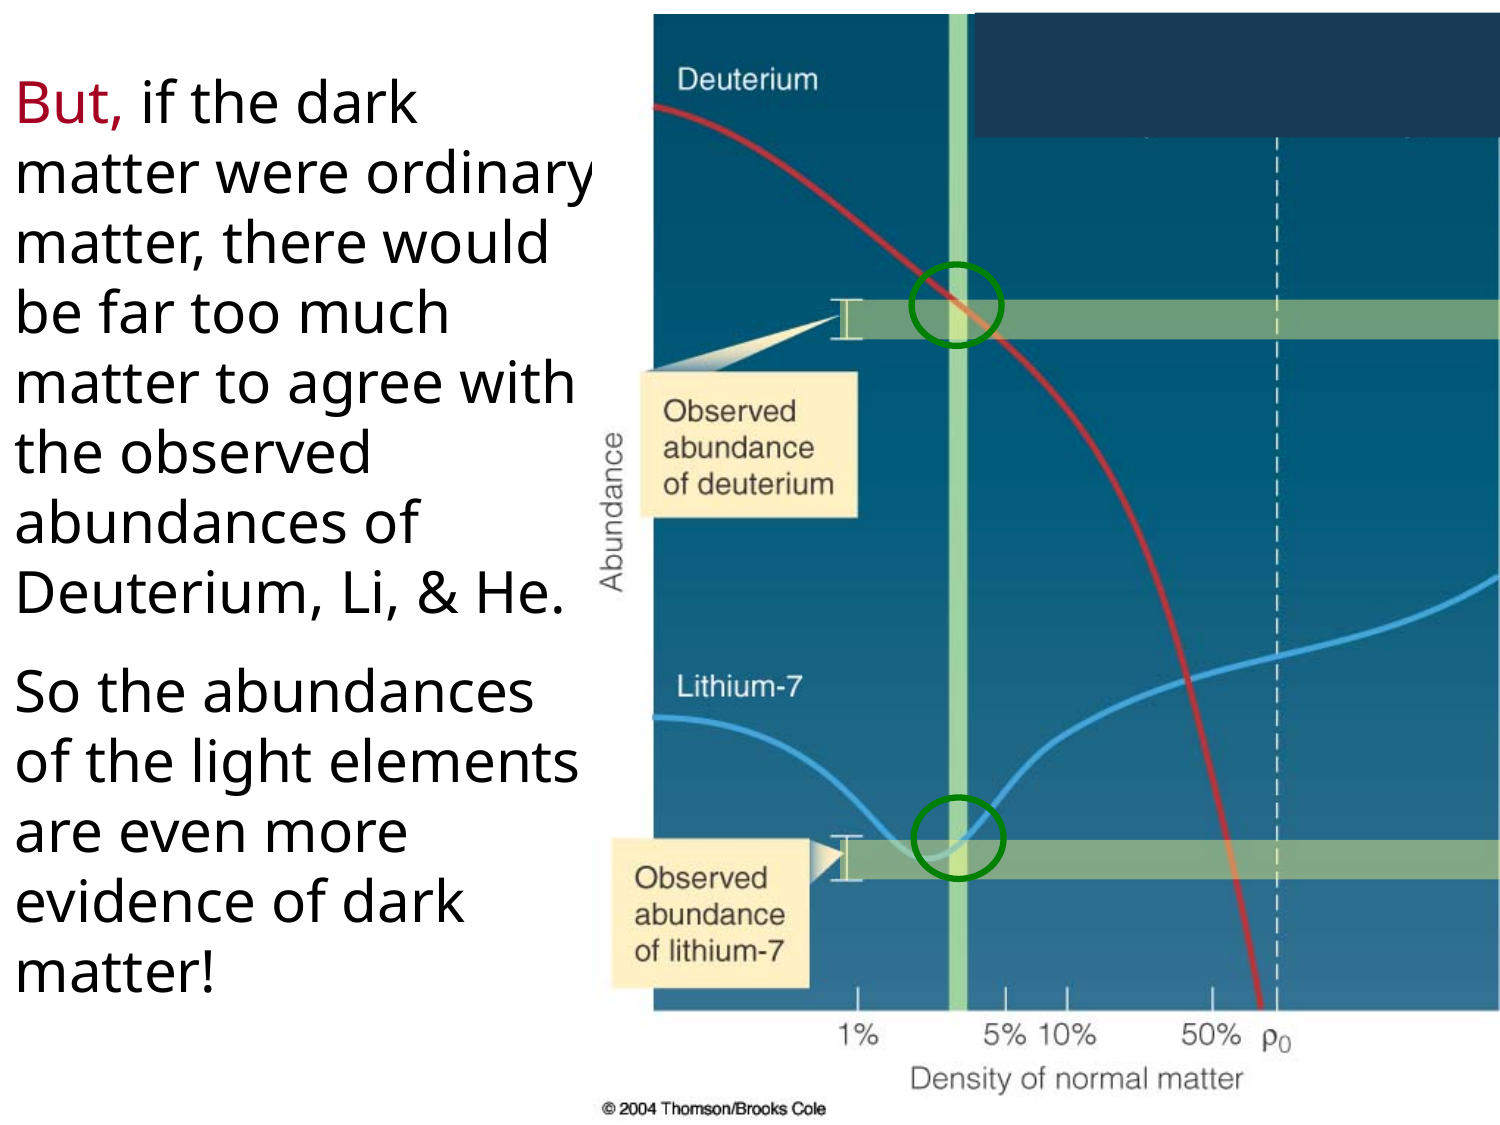

But, if the dark matter were ordinary matter, there would be far too much matter to agree with the observed abundances of Deuterium, Li, & He.
So the abundances of the light elements are even more evidence of dark matter!